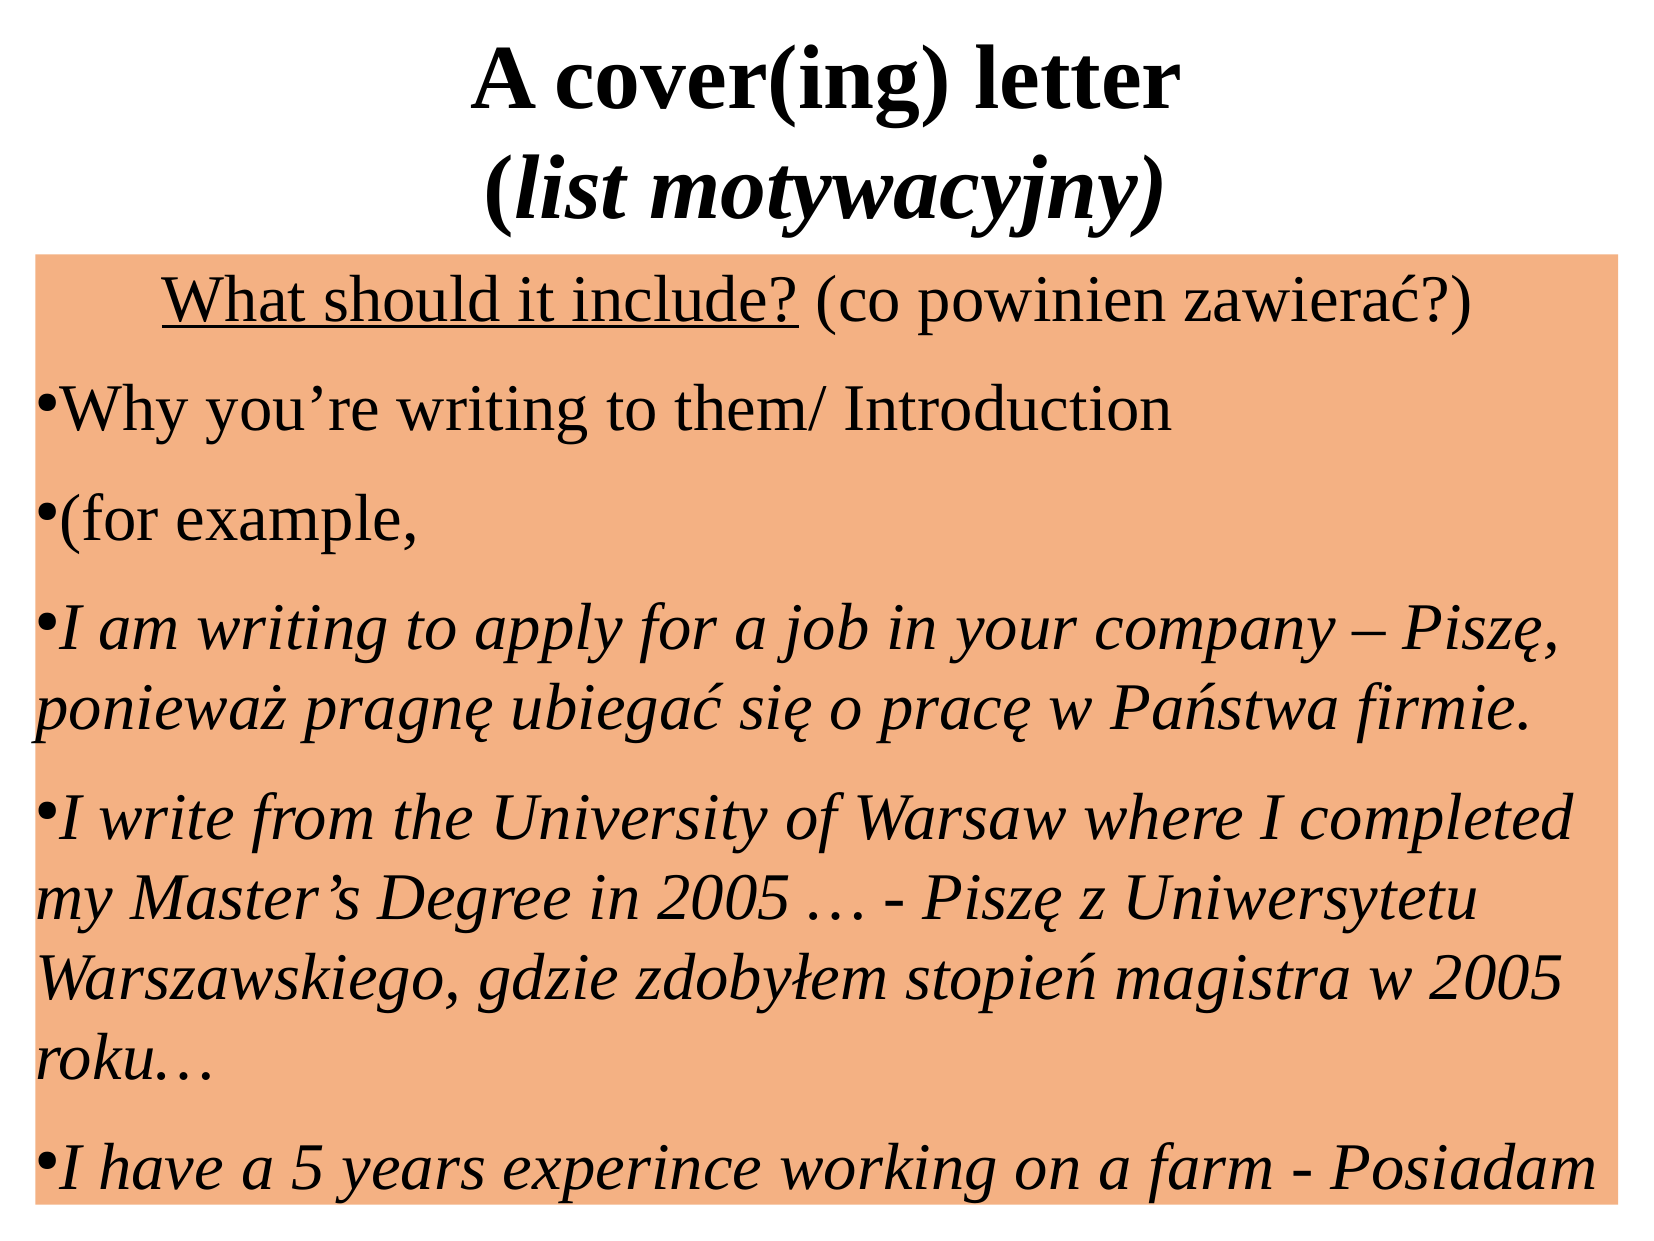

# A cover(ing) letter (list motywacyjny)
What should it include? (co powinien zawierać?)
Why you’re writing to them/ Introduction
(for example,
I am writing to apply for a job in your company – Piszę, ponieważ pragnę ubiegać się o pracę w Państwa firmie.
I write from the University of Warsaw where I completed my Master’s Degree in 2005 … - Piszę z Uniwersytetu Warszawskiego, gdzie zdobyłem stopień magistra w 2005 roku…
I have a 5 years experince working on a farm - Posiadam